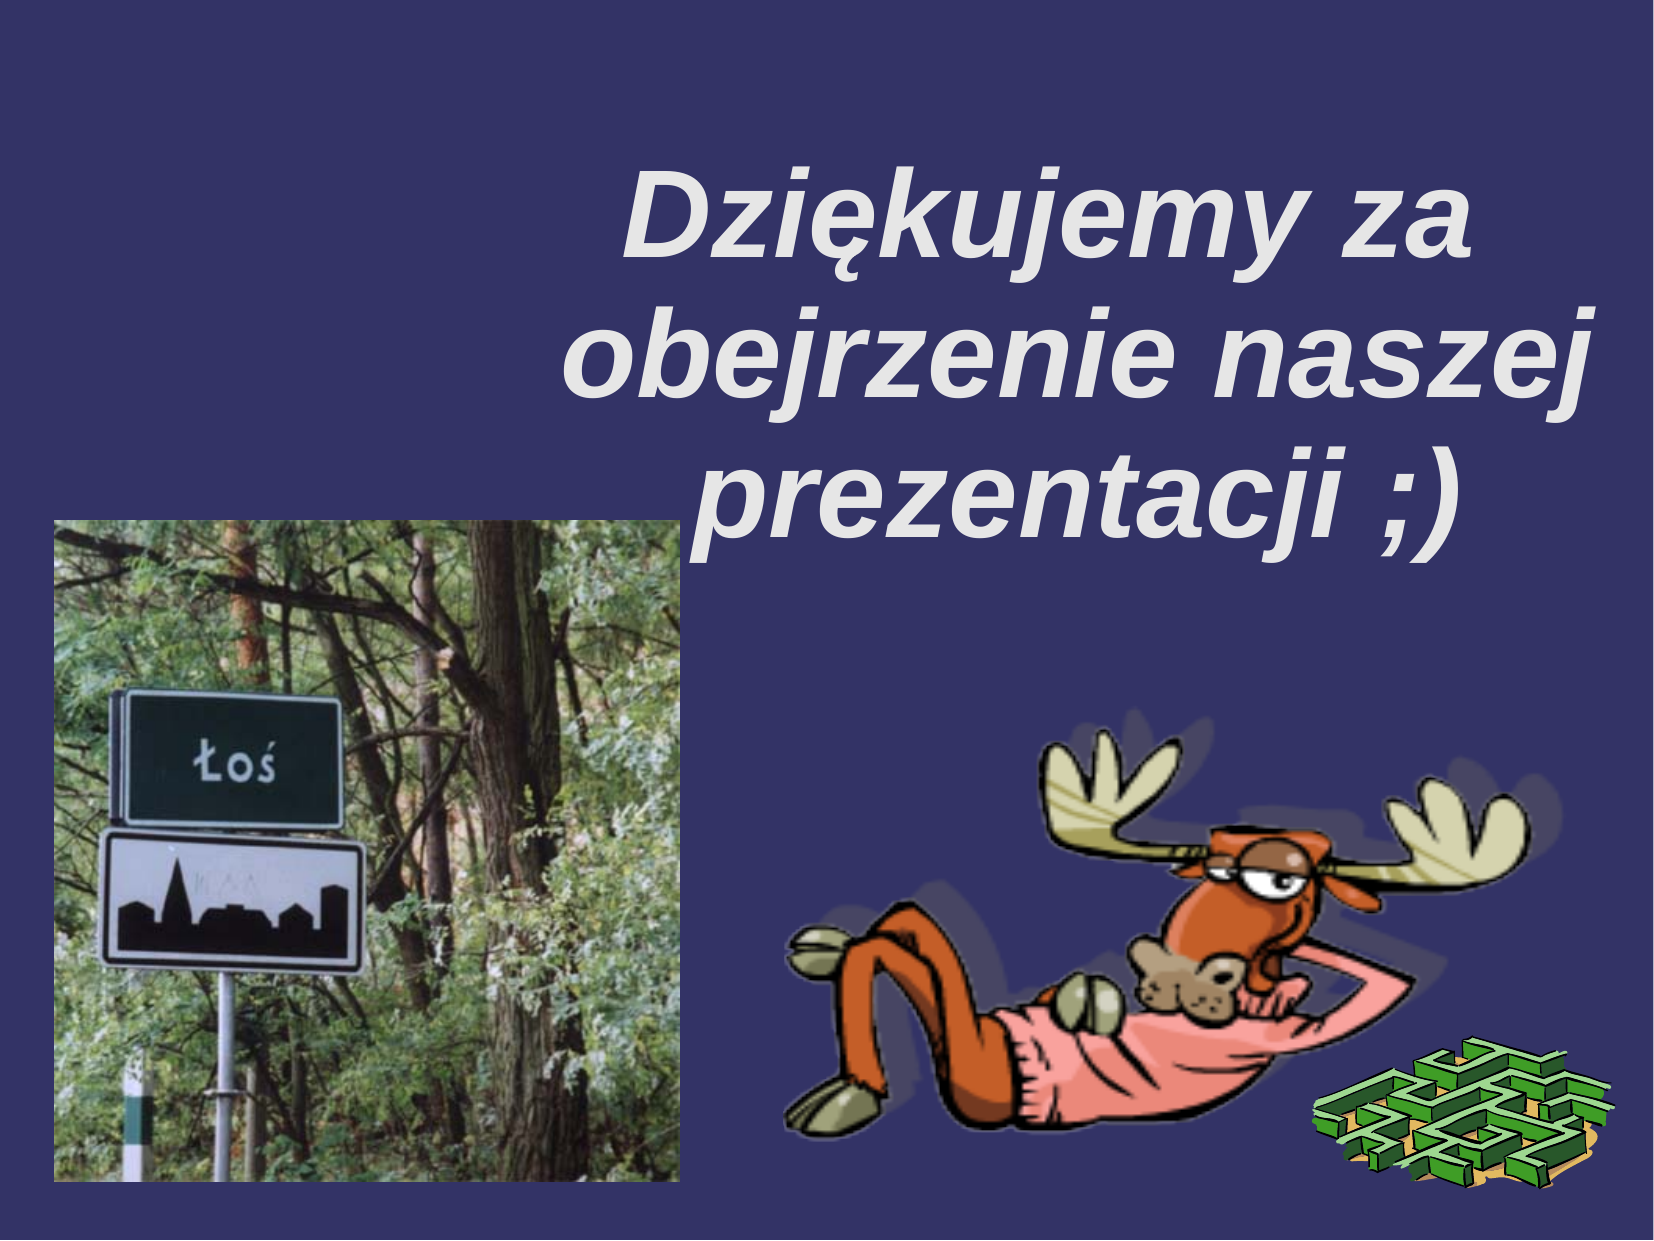

# Dziękujemy za obejrzenie naszej prezentacji ;)